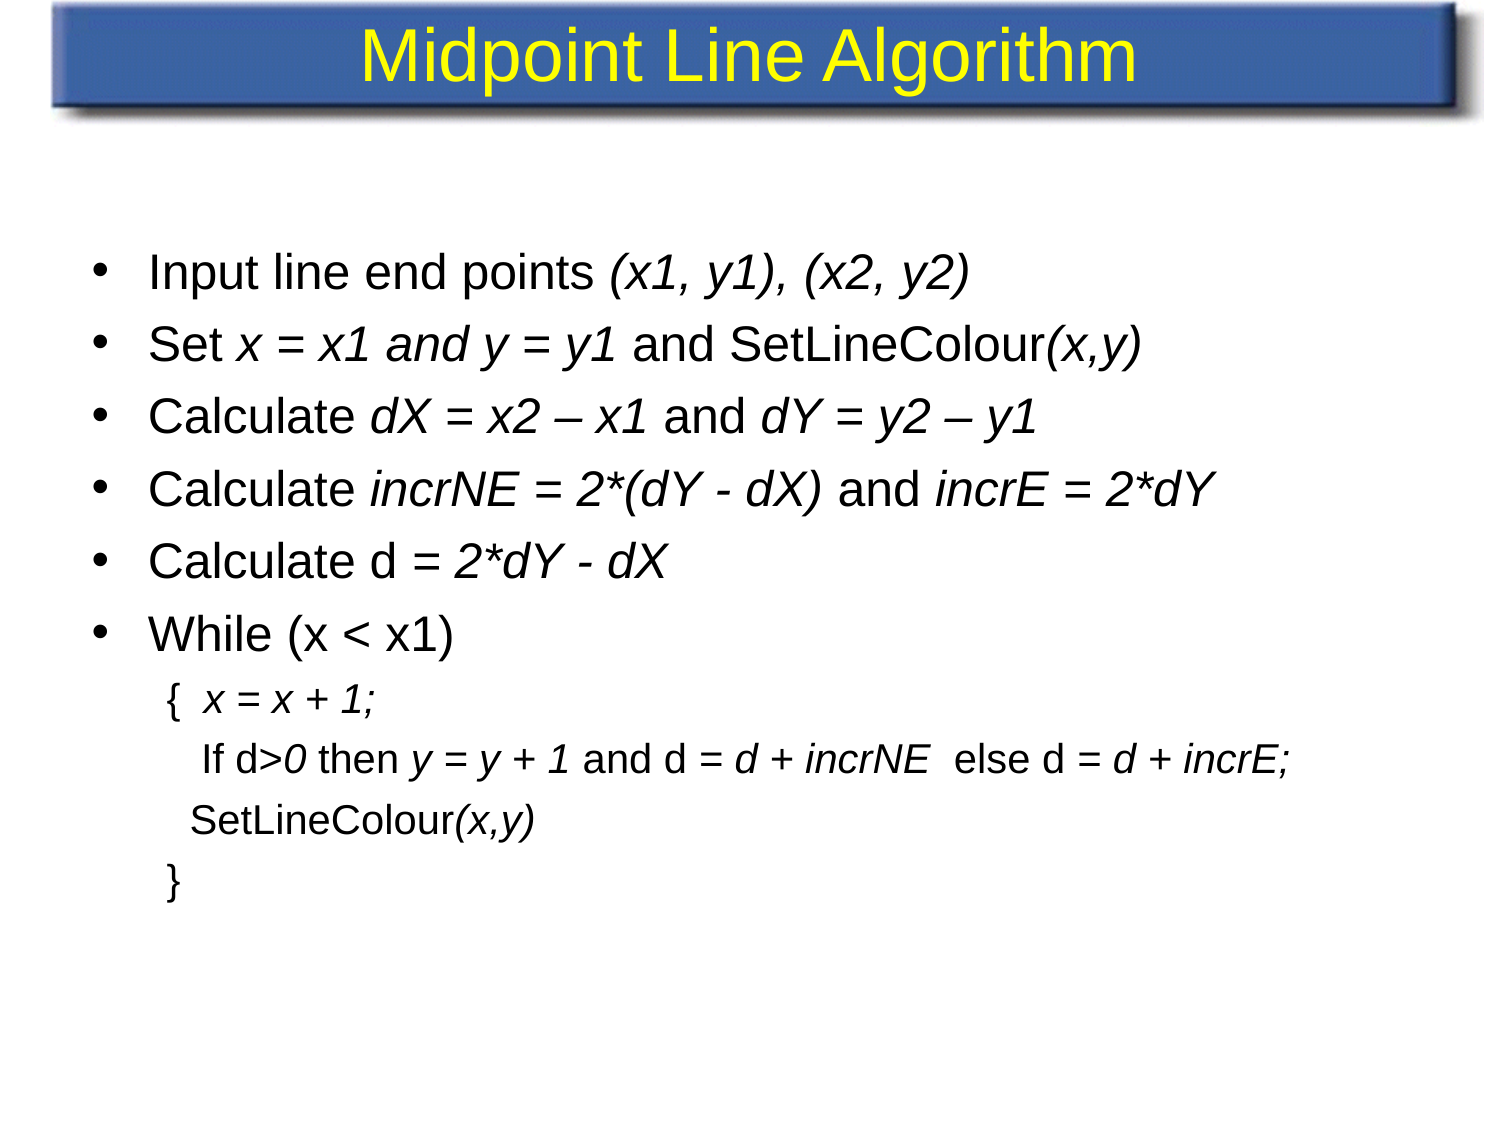

Midpoint Line Algorithm
# Input line end points (x1, y1), (x2, y2)
Set x = x1 and y = y1 and SetLineColour(x,y)
Calculate dX = x2 – x1 and dY = y2 – y1
Calculate incrNE = 2*(dY - dX) and incrE = 2*dY
Calculate d = 2*dY - dX
While (x < x1)
{ x = x + 1;
 If d>0 then y = y + 1 and d = d + incrNE else d = d + incrE;
 SetLineColour(x,y)
}